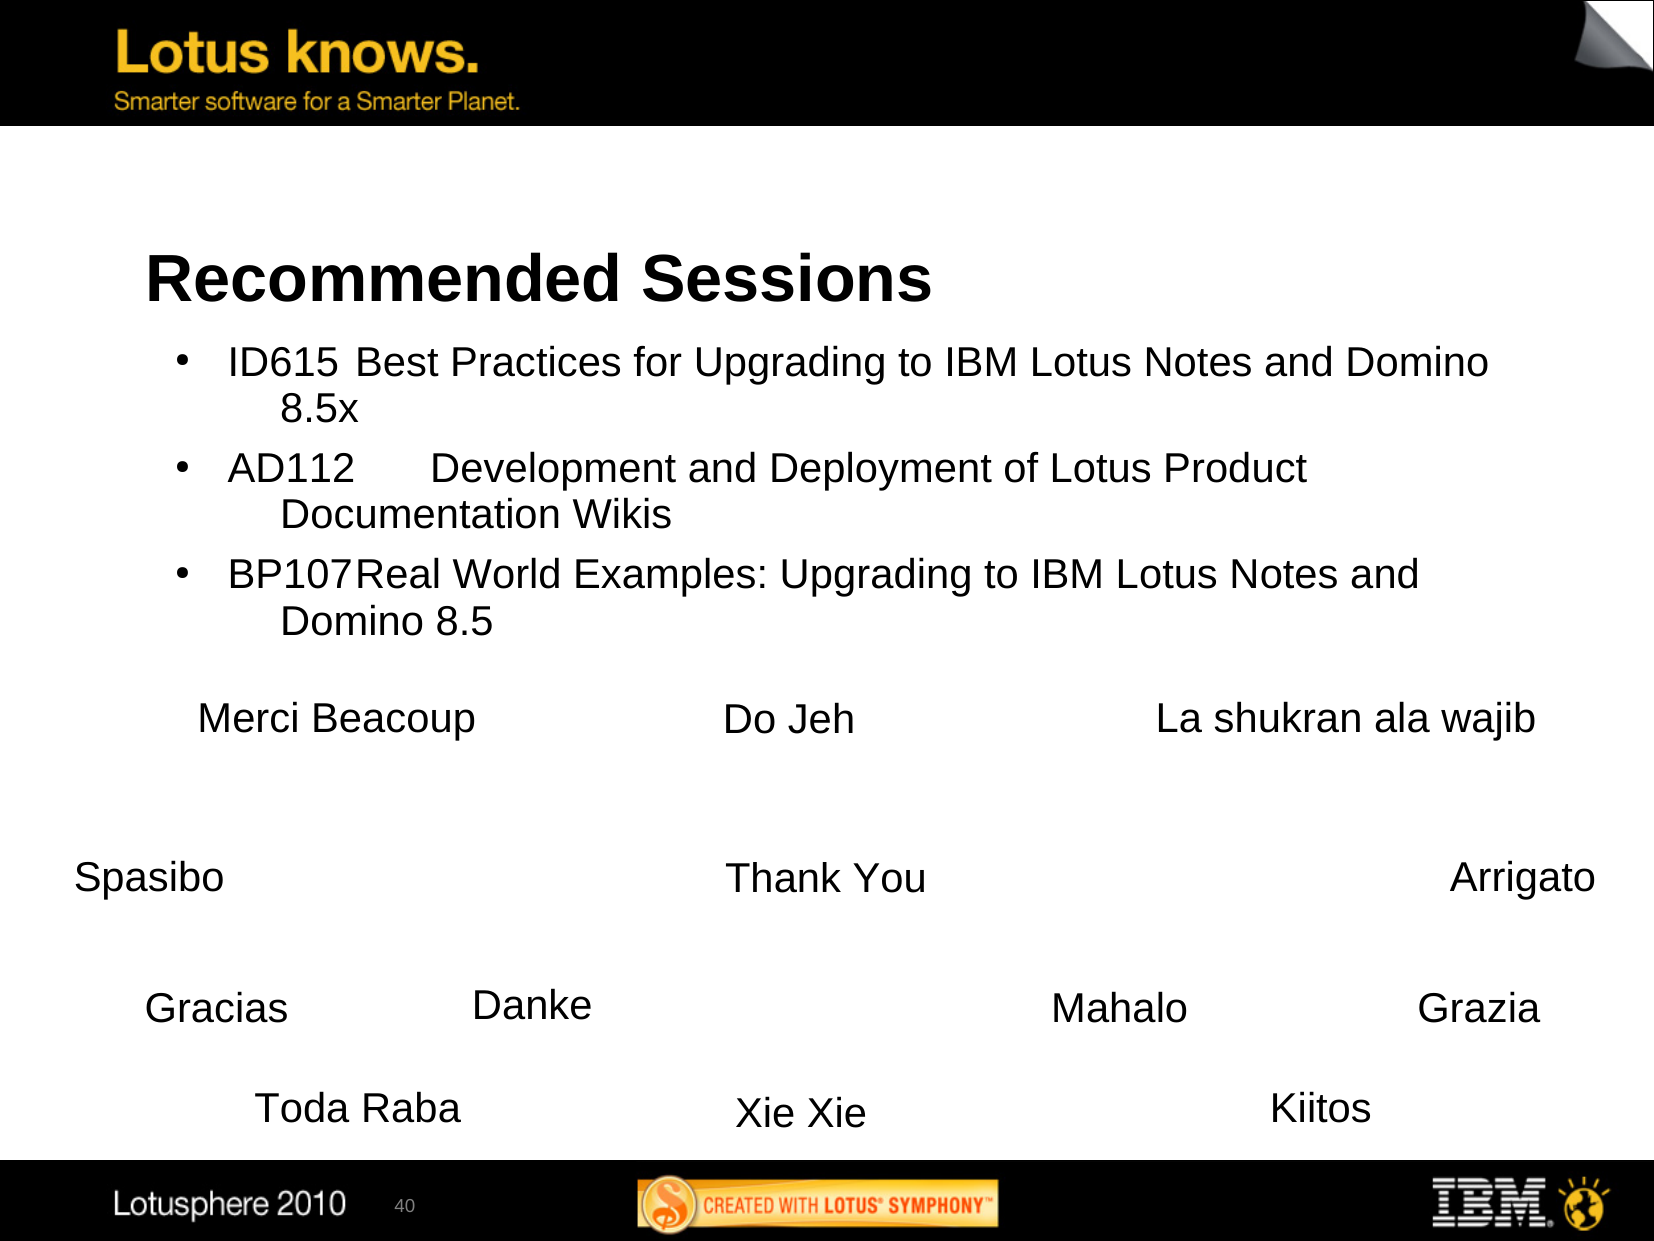

# Recommended Sessions
ID615	Best Practices for Upgrading to IBM Lotus Notes and Domino 8.5x
AD112	Development and Deployment of Lotus Product Documentation Wikis
BP107	Real World Examples: Upgrading to IBM Lotus Notes and Domino 8.5
Merci Beacoup
La shukran ala wajib
Do Jeh
Spasibo
Arrigato
Thank You
Danke
Gracias
Mahalo
Grazia
Kiitos
Toda Raba
Xie Xie
40